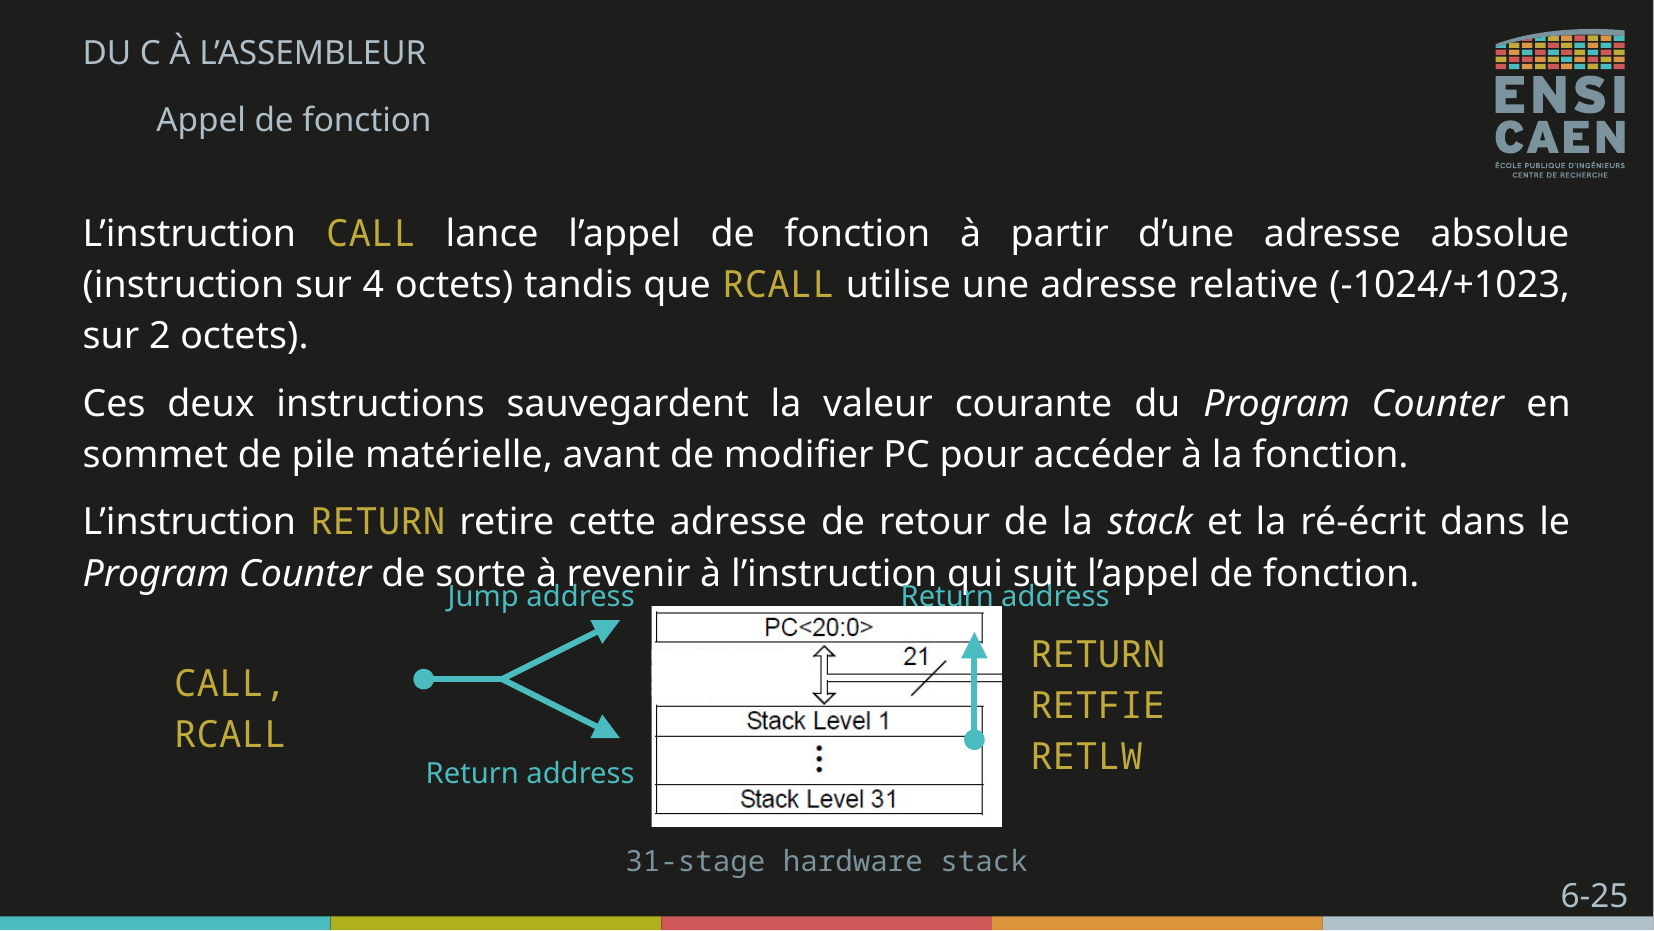

# DU C À L’ASSEMBLEUR Appel de fonction
L’instruction CALL lance l’appel de fonction à partir d’une adresse absolue (instruction sur 4 octets) tandis que RCALL utilise une adresse relative (-1024/+1023, sur 2 octets).
Ces deux instructions sauvegardent la valeur courante du Program Counter en sommet de pile matérielle, avant de modifier PC pour accéder à la fonction.
L’instruction RETURN retire cette adresse de retour de la stack et la ré-écrit dans le Program Counter de sorte à revenir à l’instruction qui suit l’appel de fonction.
Jump address
Return address
RETURN
RETFIE
RETLW
CALL, RCALL
Return address
31-stage hardware stack